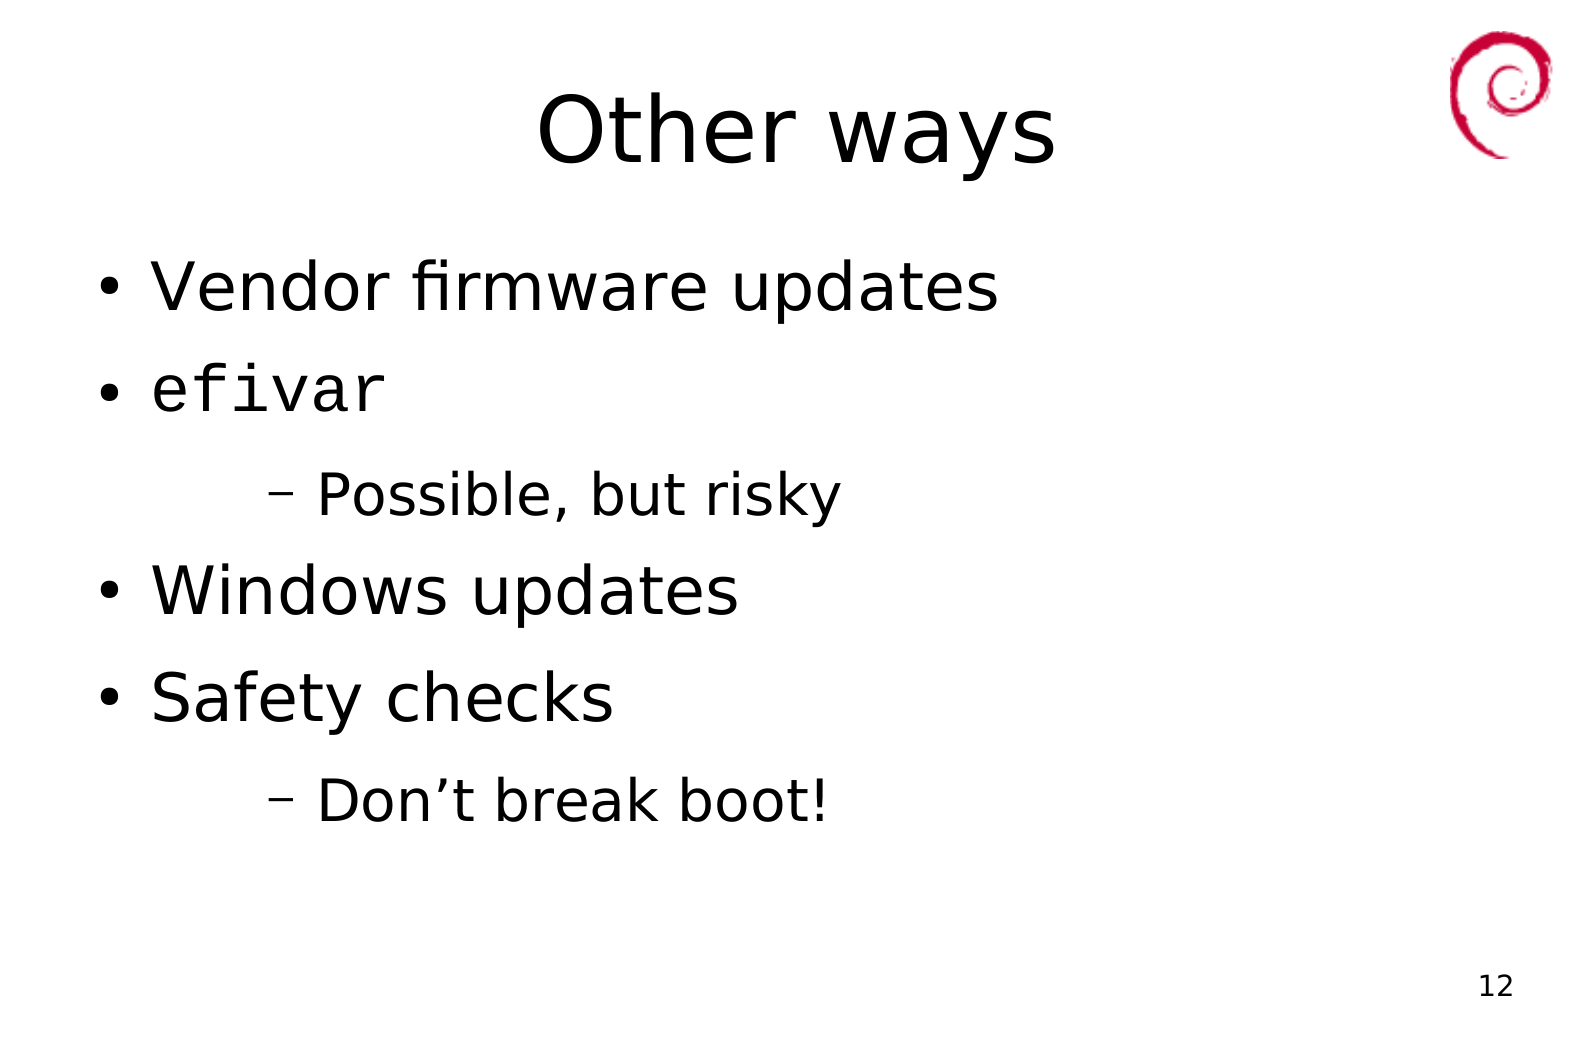

# Other ways
Vendor firmware updates
efivar
Possible, but risky
Windows updates
Safety checks
Don’t break boot!
12